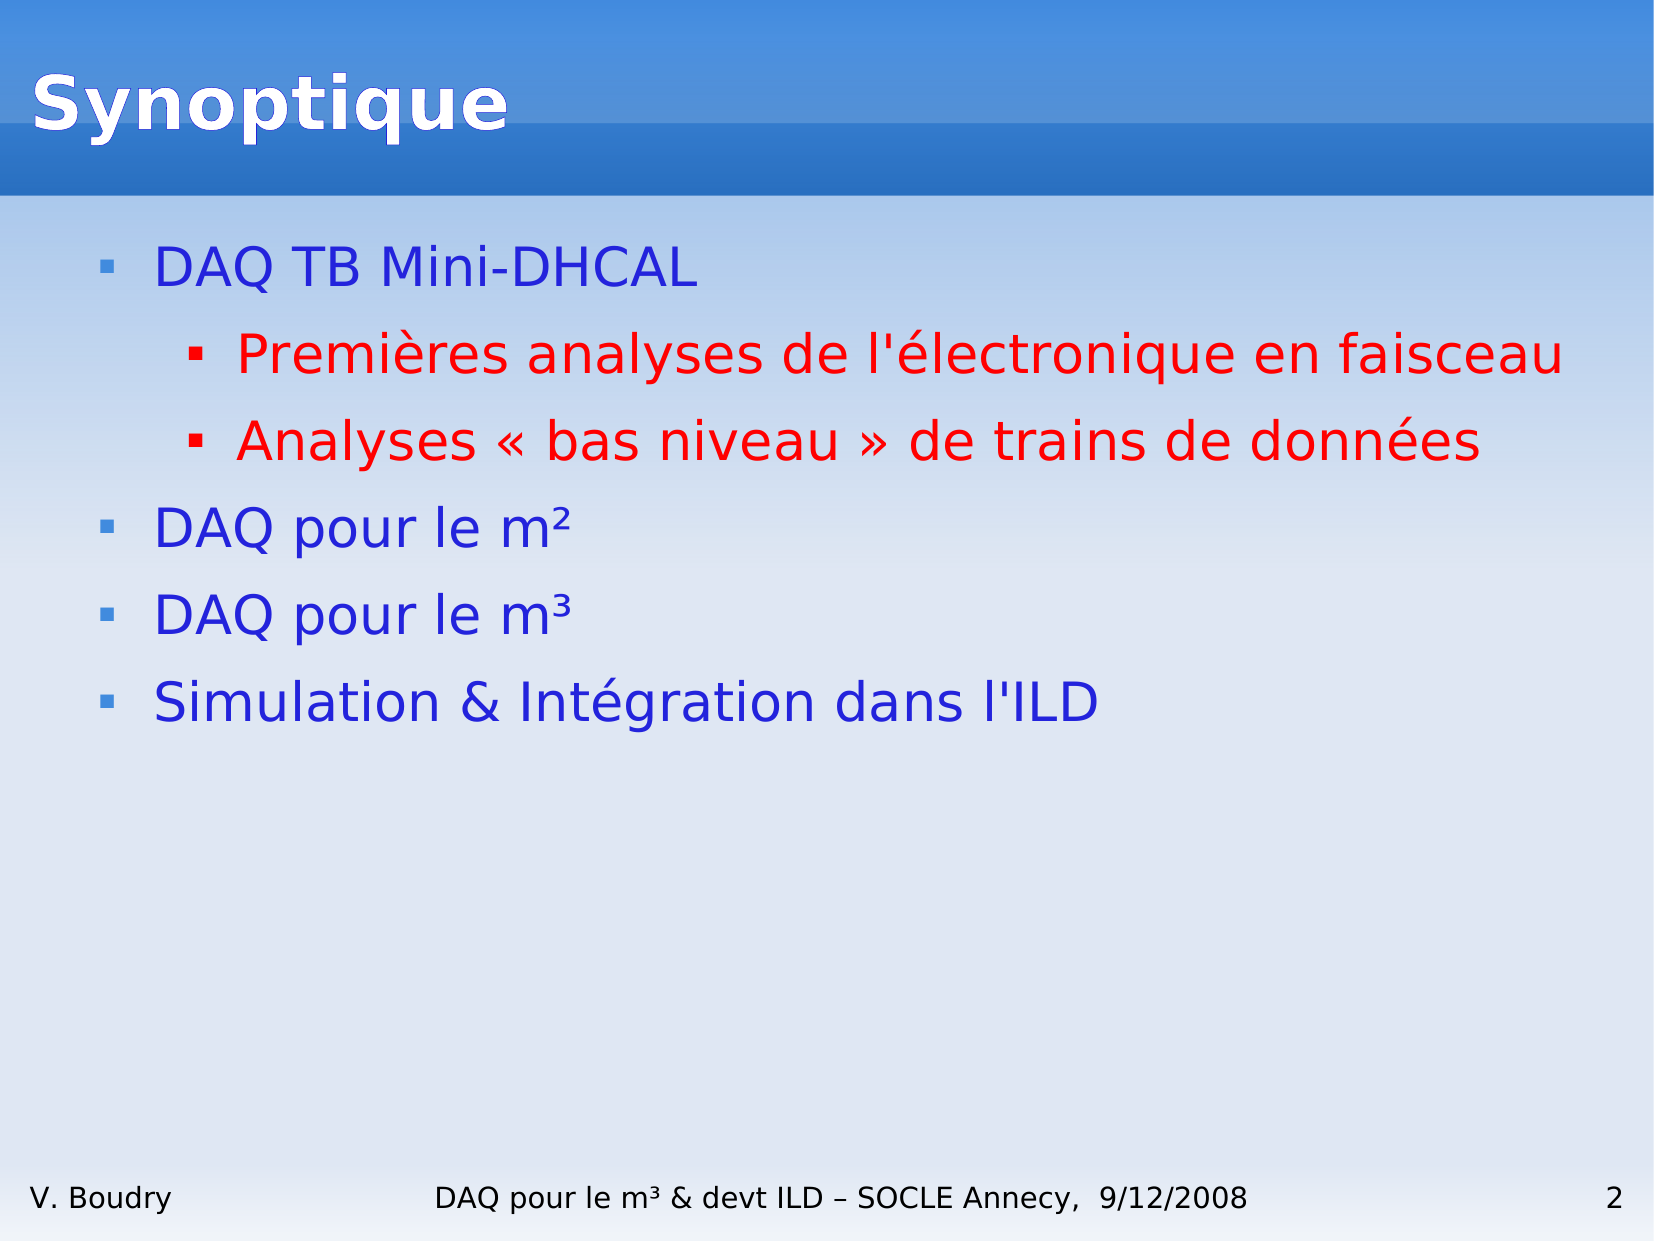

# Synoptique
DAQ TB Mini-DHCAL
Premières analyses de l'électronique en faisceau
Analyses « bas niveau » de trains de données
DAQ pour le m²
DAQ pour le m³
Simulation & Intégration dans l'ILD
DAQ pour le m³ & devt ILD – SOCLE Annecy, 9/12/2008
2